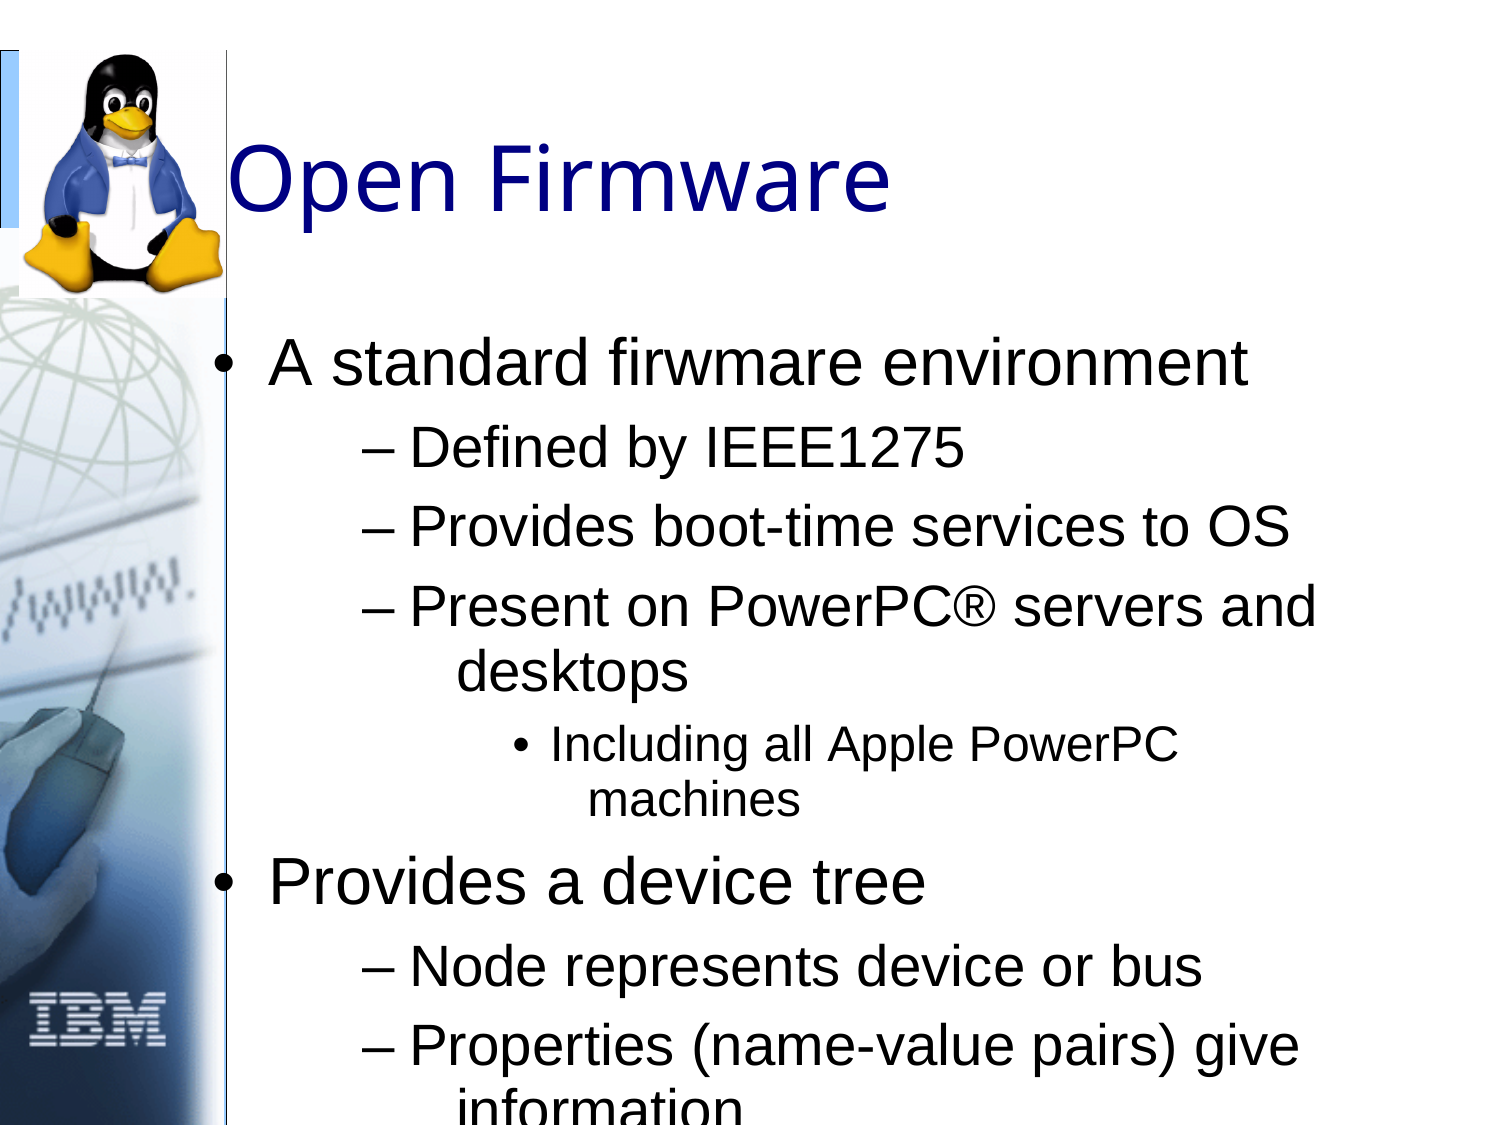

# Open Firmware
A standard firwmare environment
Defined by IEEE1275
Provides boot-time services to OS
Present on PowerPC® servers and desktops
Including all Apple PowerPC machines
Provides a device tree
Node represents device or bus
Properties (name-value pairs) give information